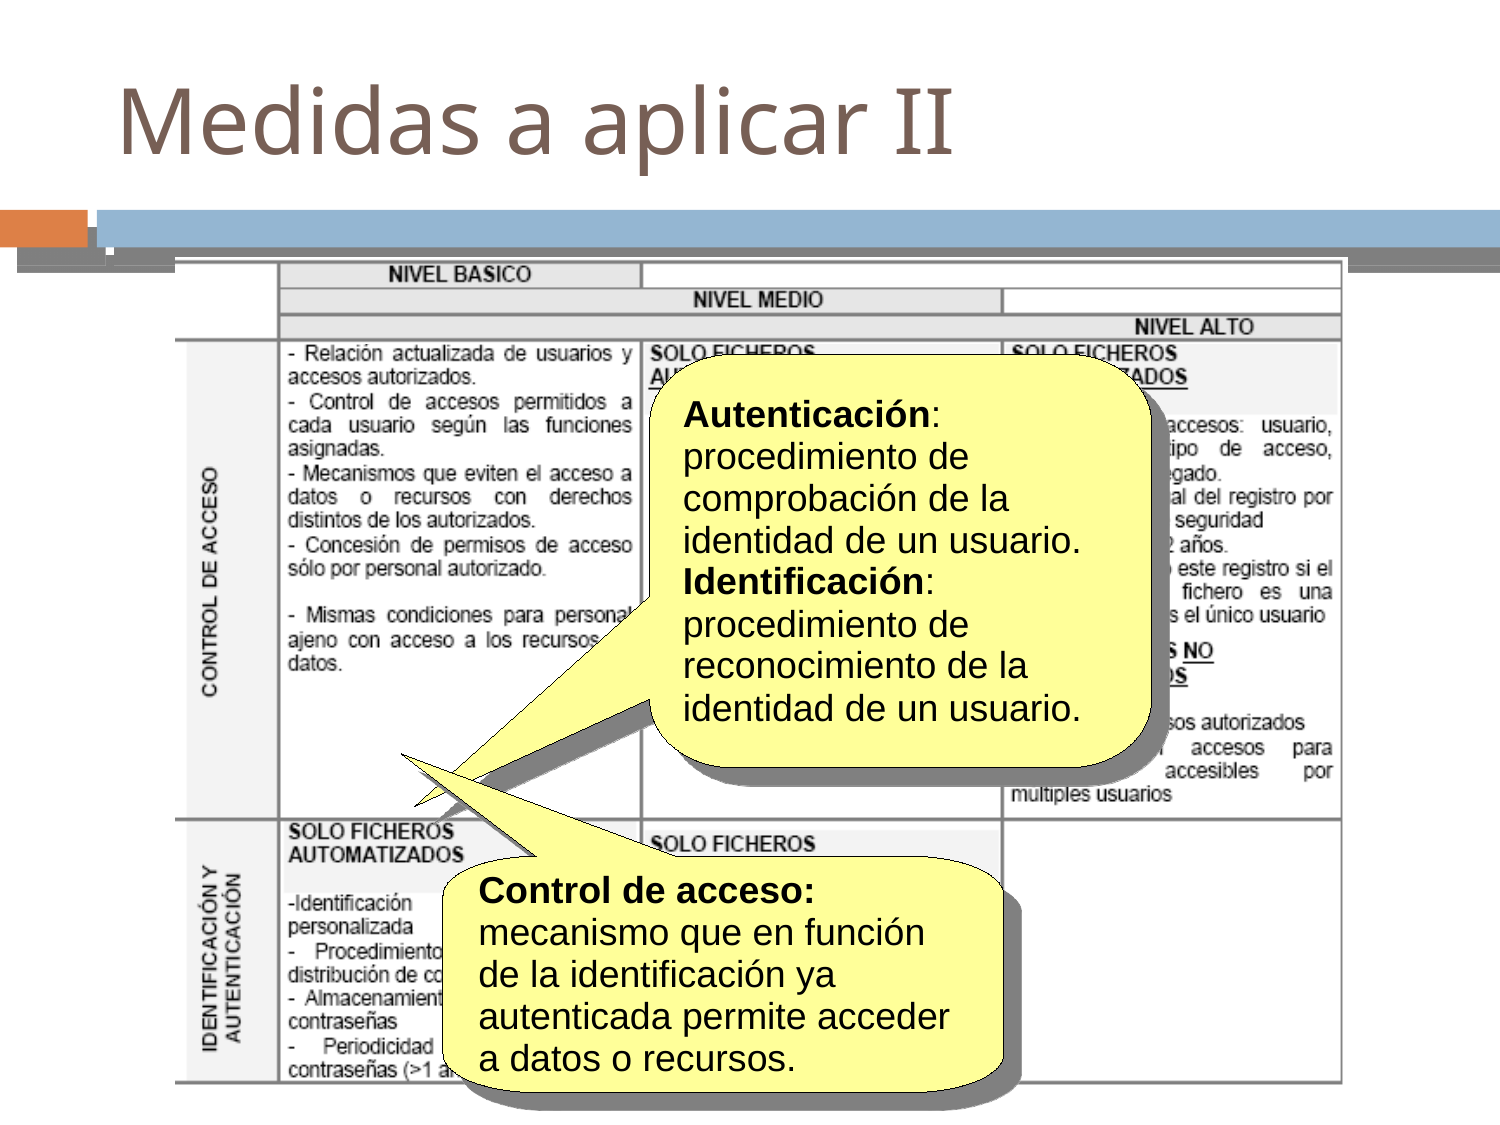

# Medidas a aplicar II
Autenticación: procedimiento de comprobación de la identidad de un usuario.
Identificación: procedimiento de reconocimiento de la identidad de un usuario.
Control de acceso: mecanismo que en función de la identificación ya autenticada permite acceder a datos o recursos.